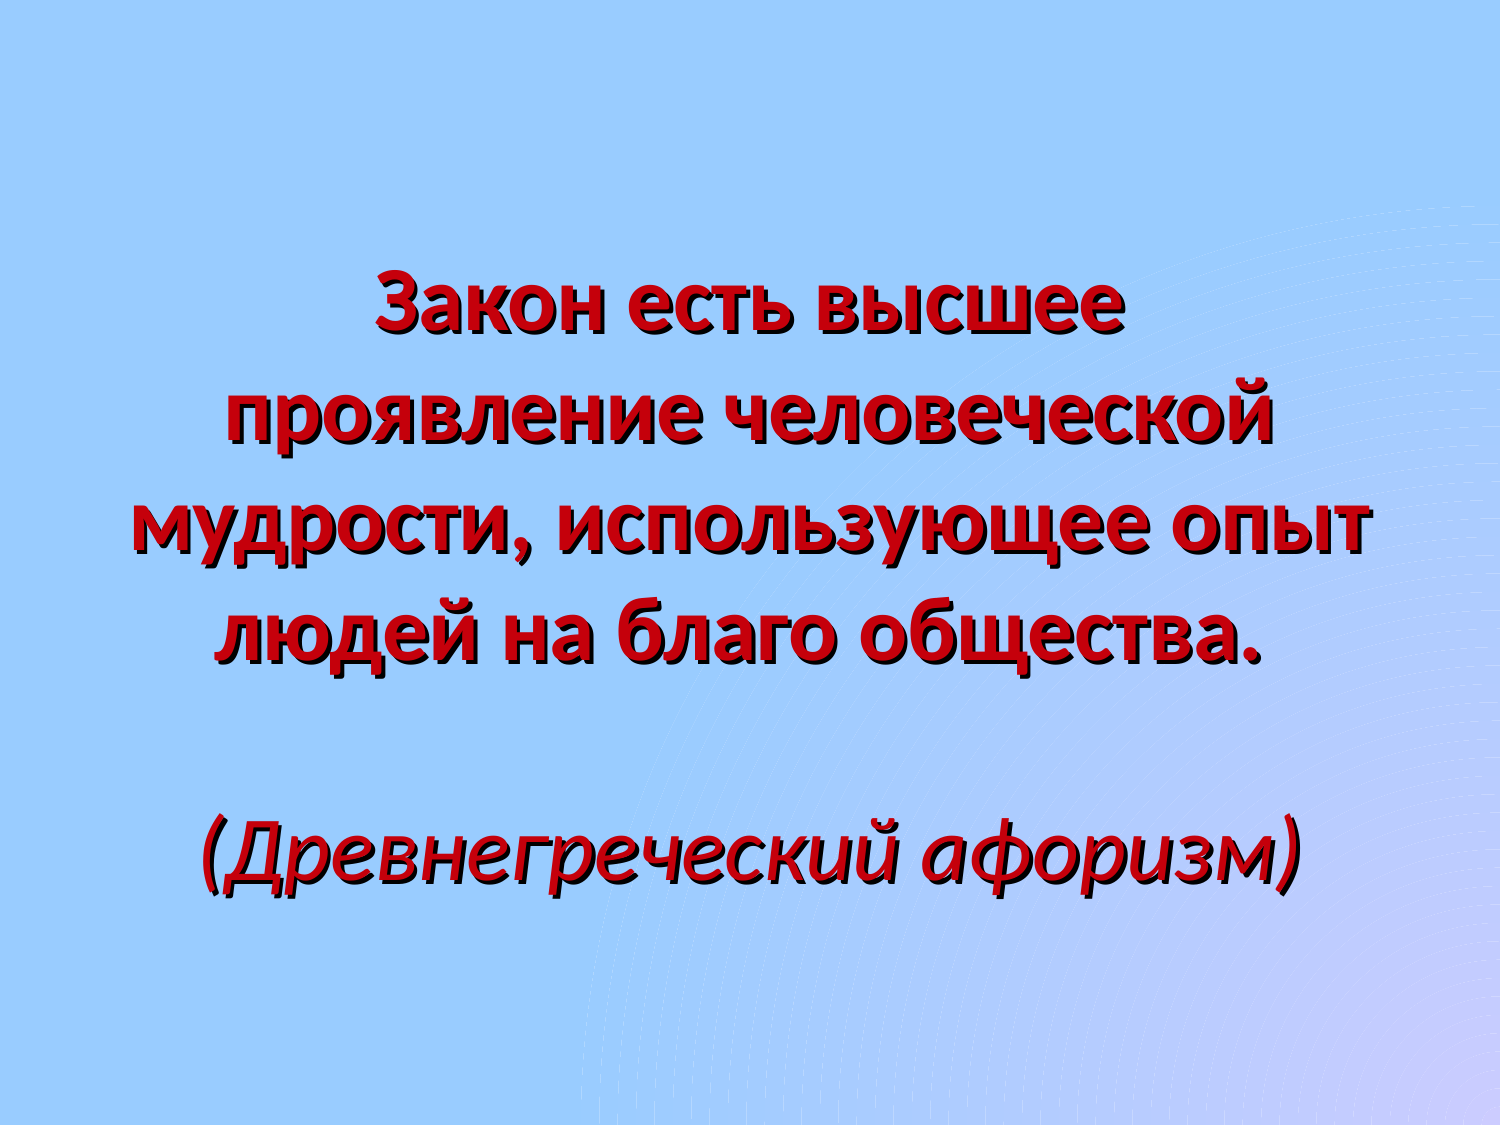

# Закон есть высшее проявление человеческой мудрости, использующее опыт людей на благо общества. (Древнегреческий афоризм)